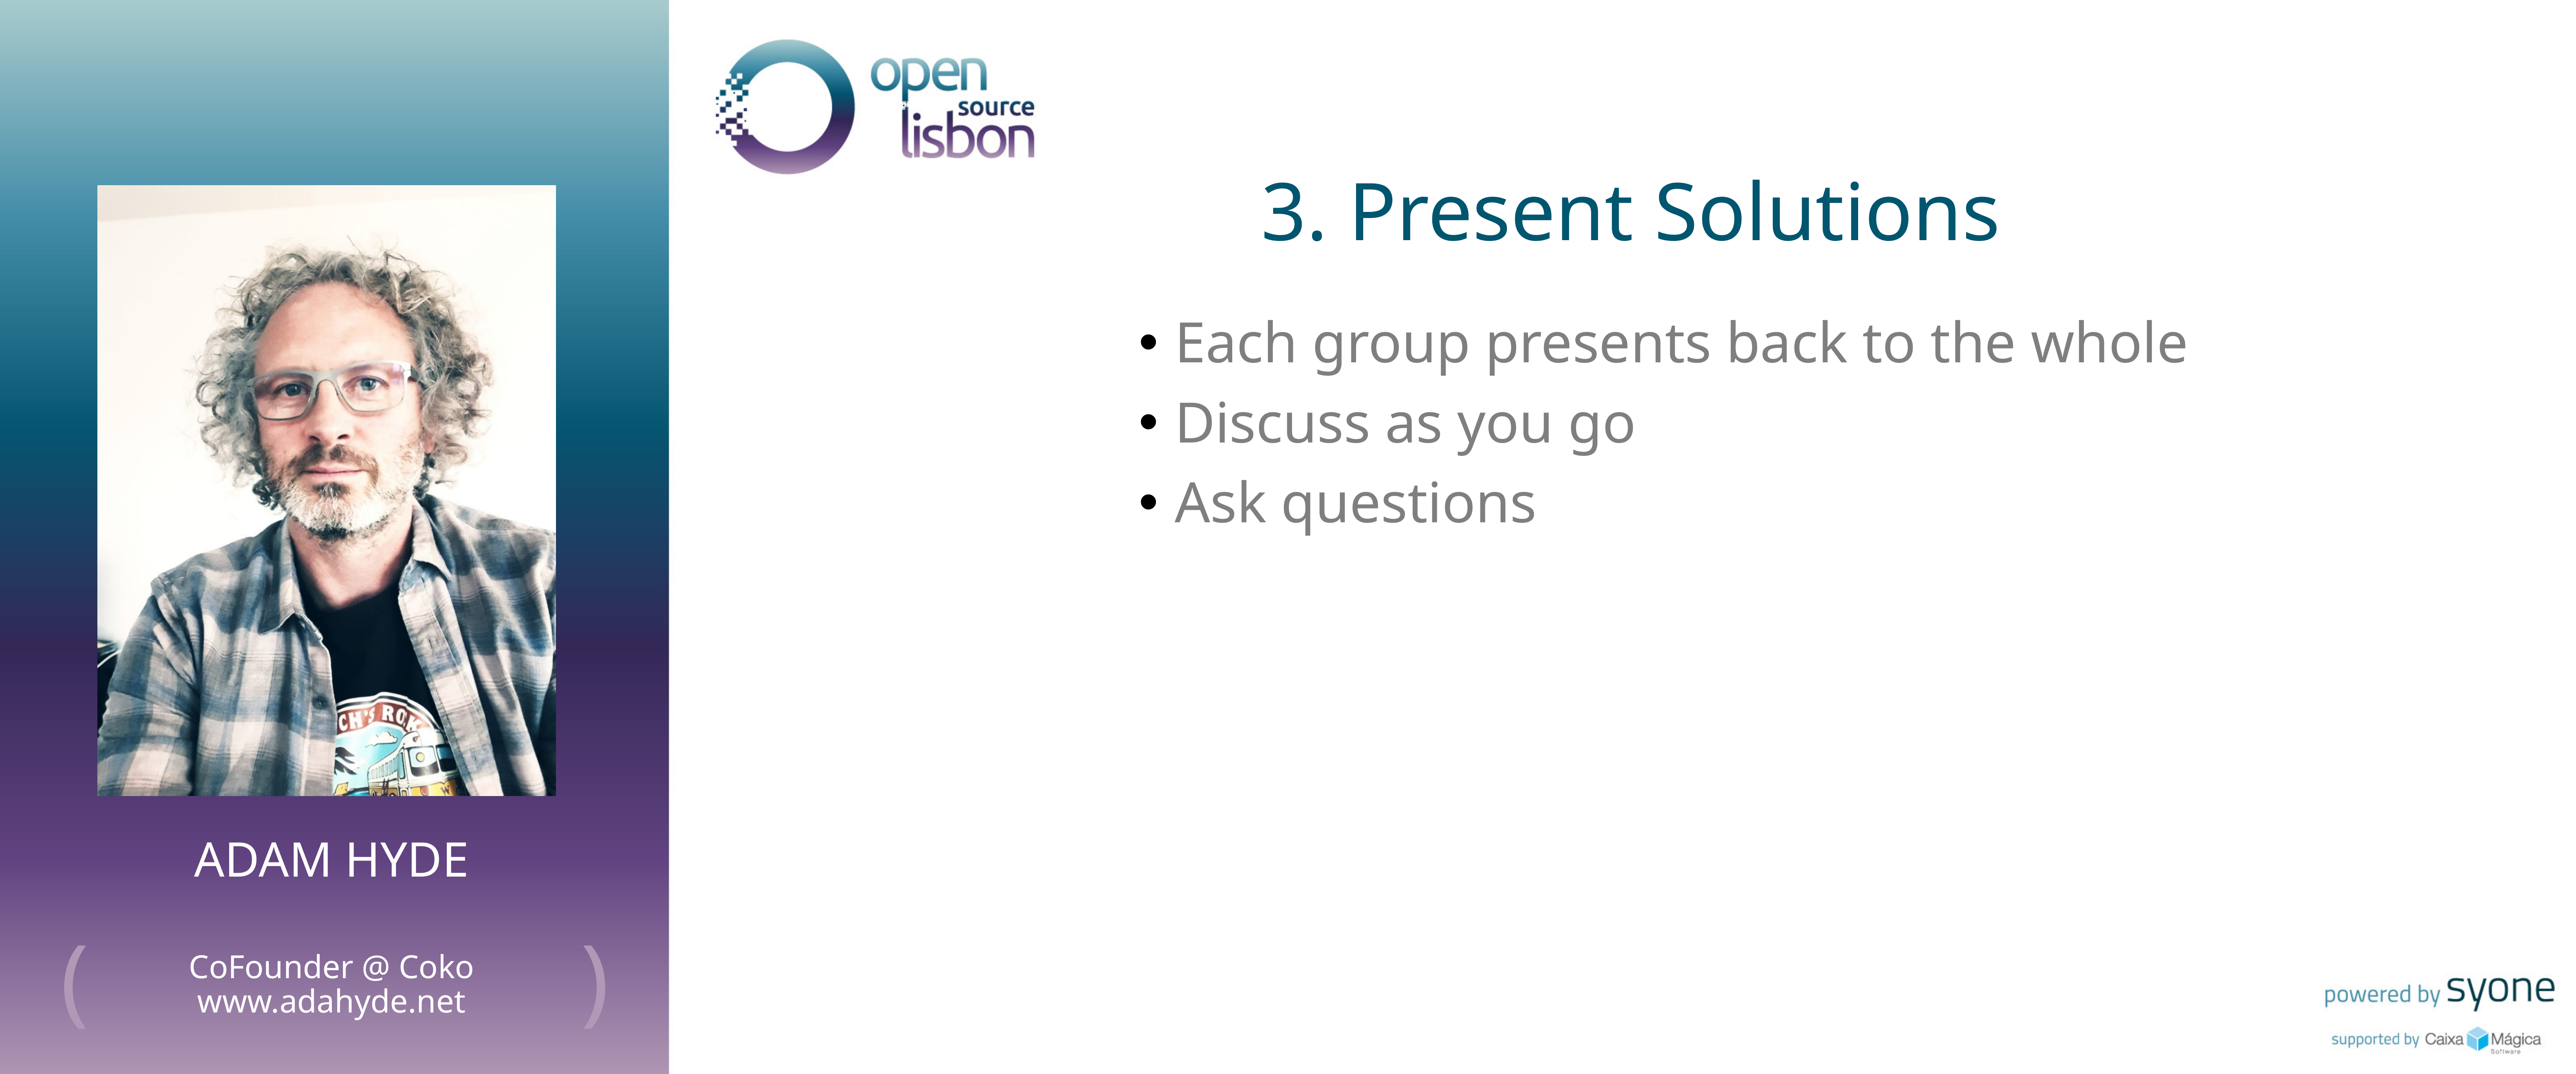

3. Present Solutions
# Each group presents back to the whole
Discuss as you go
Ask questions